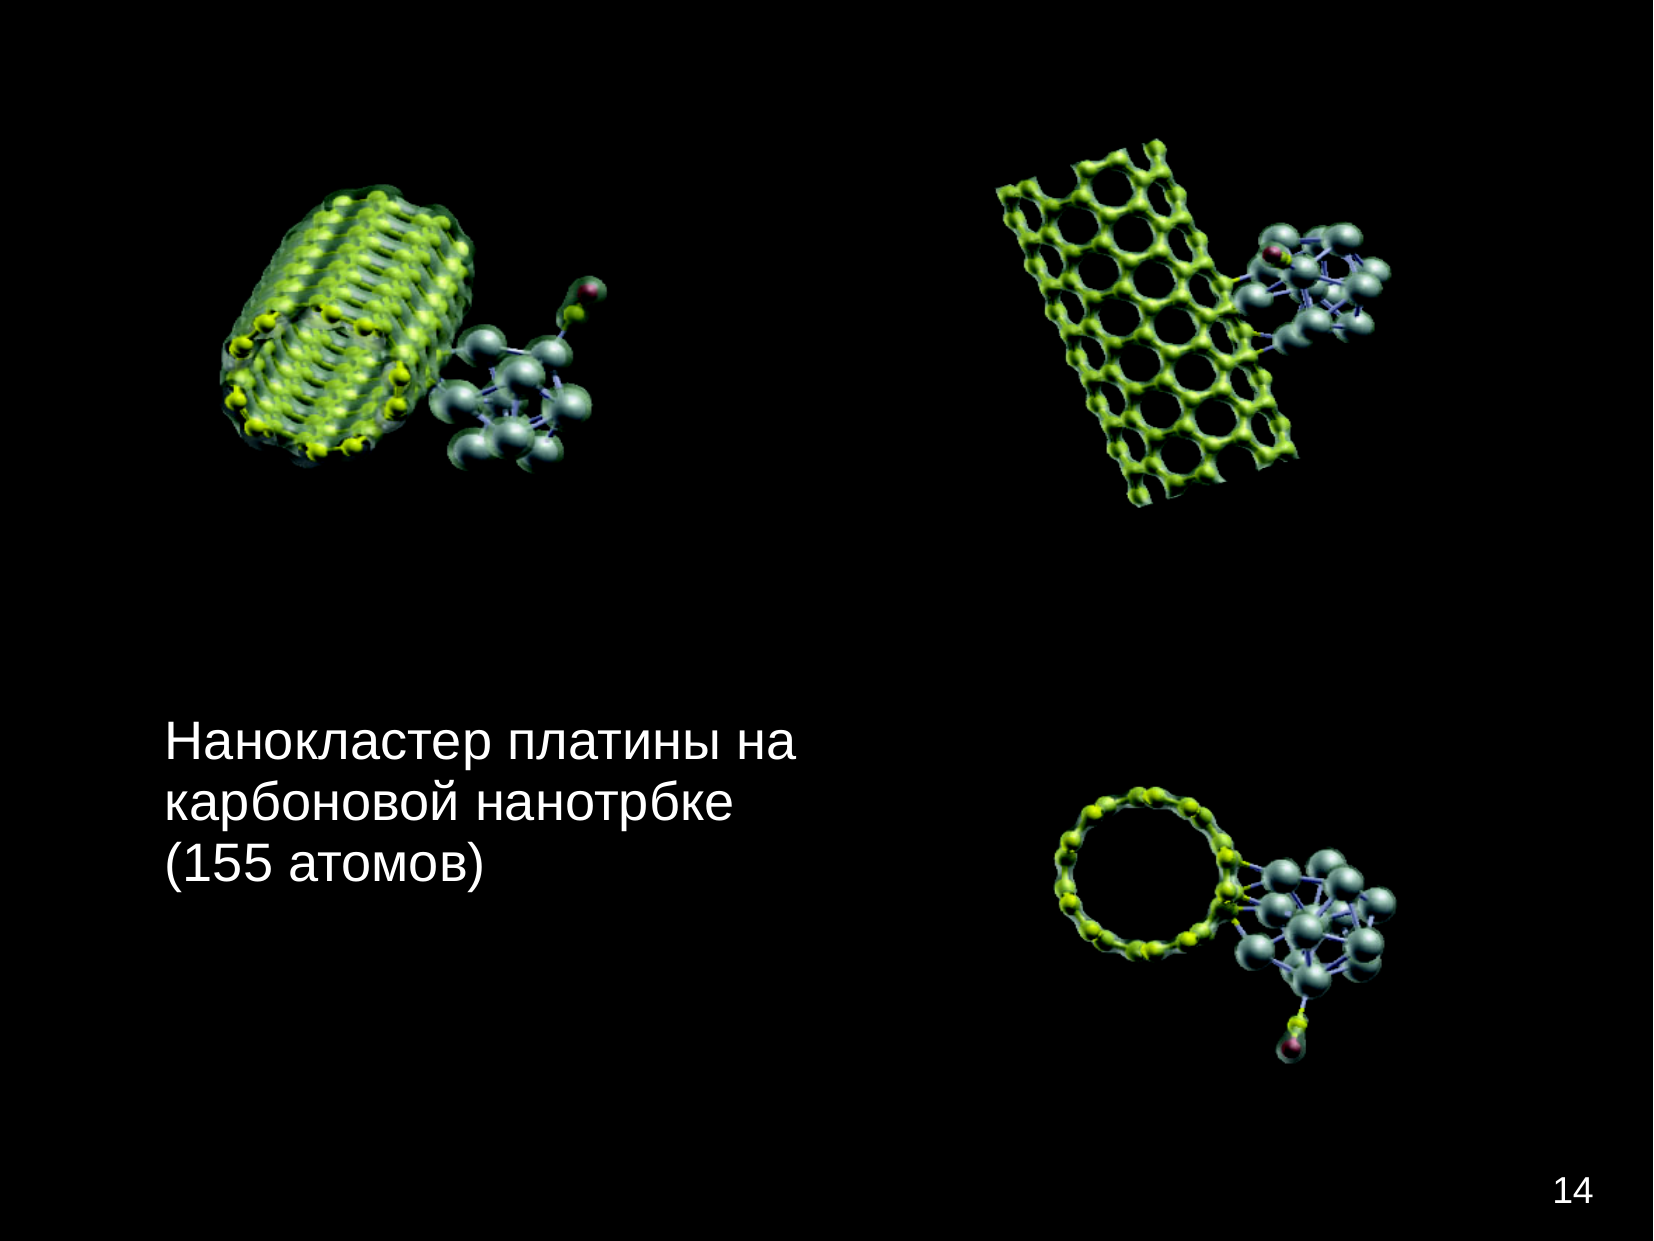

Нанокластер платины на карбоновой нанотрбке (155 атомов)
14